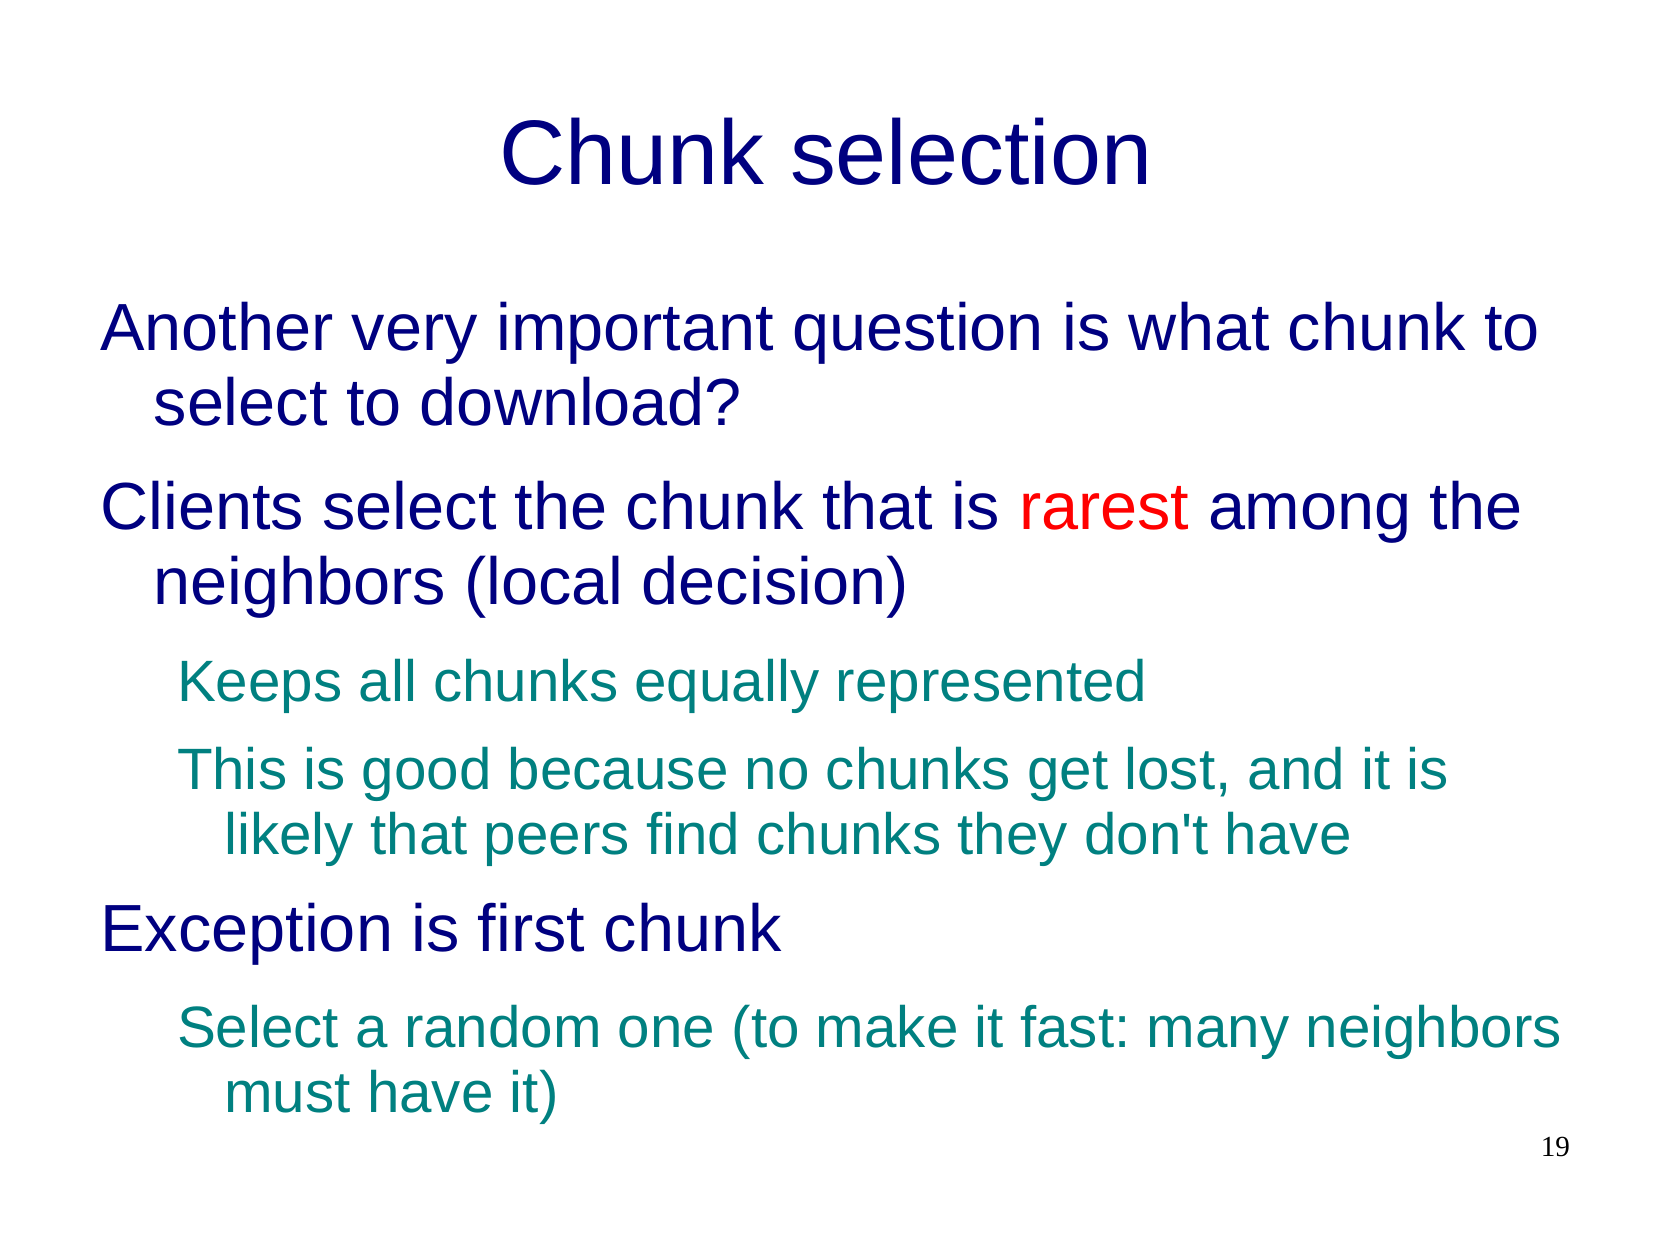

# Chunk selection
Another very important question is what chunk to select to download?
Clients select the chunk that is rarest among the neighbors (local decision)
Keeps all chunks equally represented
This is good because no chunks get lost, and it is likely that peers find chunks they don't have
Exception is first chunk
Select a random one (to make it fast: many neighbors must have it)
19